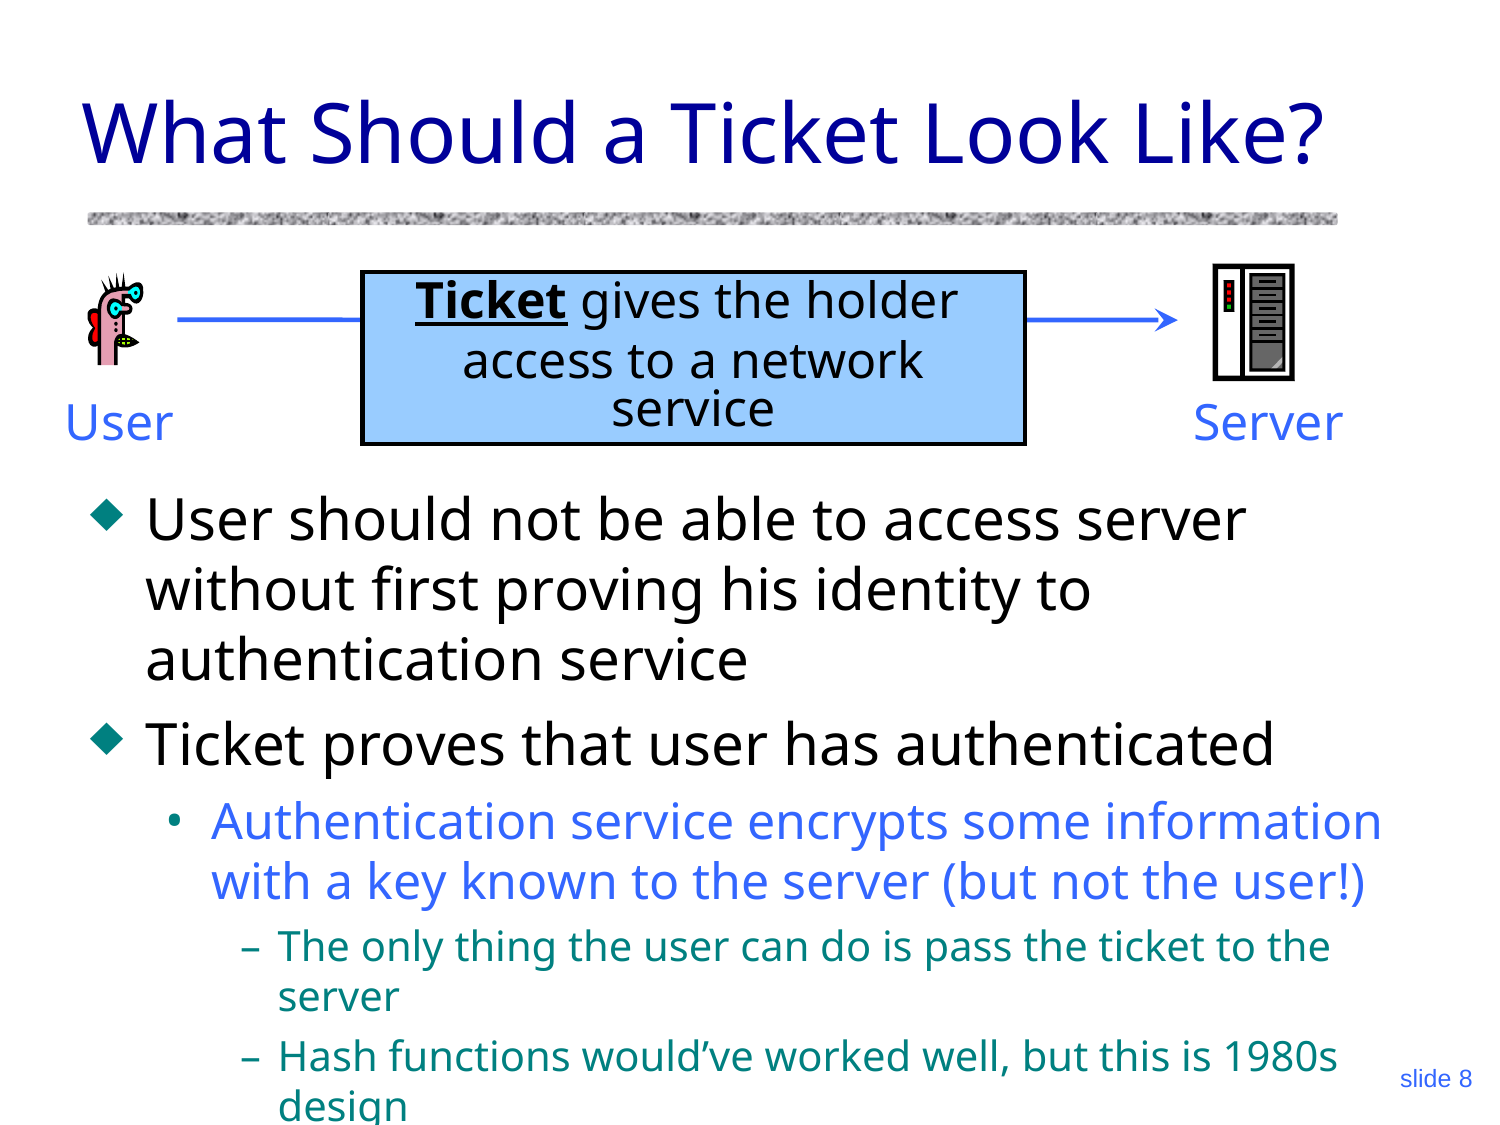

What Should a Ticket Look Like?
Ticket gives the holder
access to a network service
User
Server
User should not be able to access server without first proving his identity to authentication service
Ticket proves that user has authenticated
Authentication service encrypts some information with a key known to the server (but not the user!)
The only thing the user can do is pass the ticket to the server
Hash functions would’ve worked well, but this is 1980s design
Server decrypts the ticket and verifies information
slide